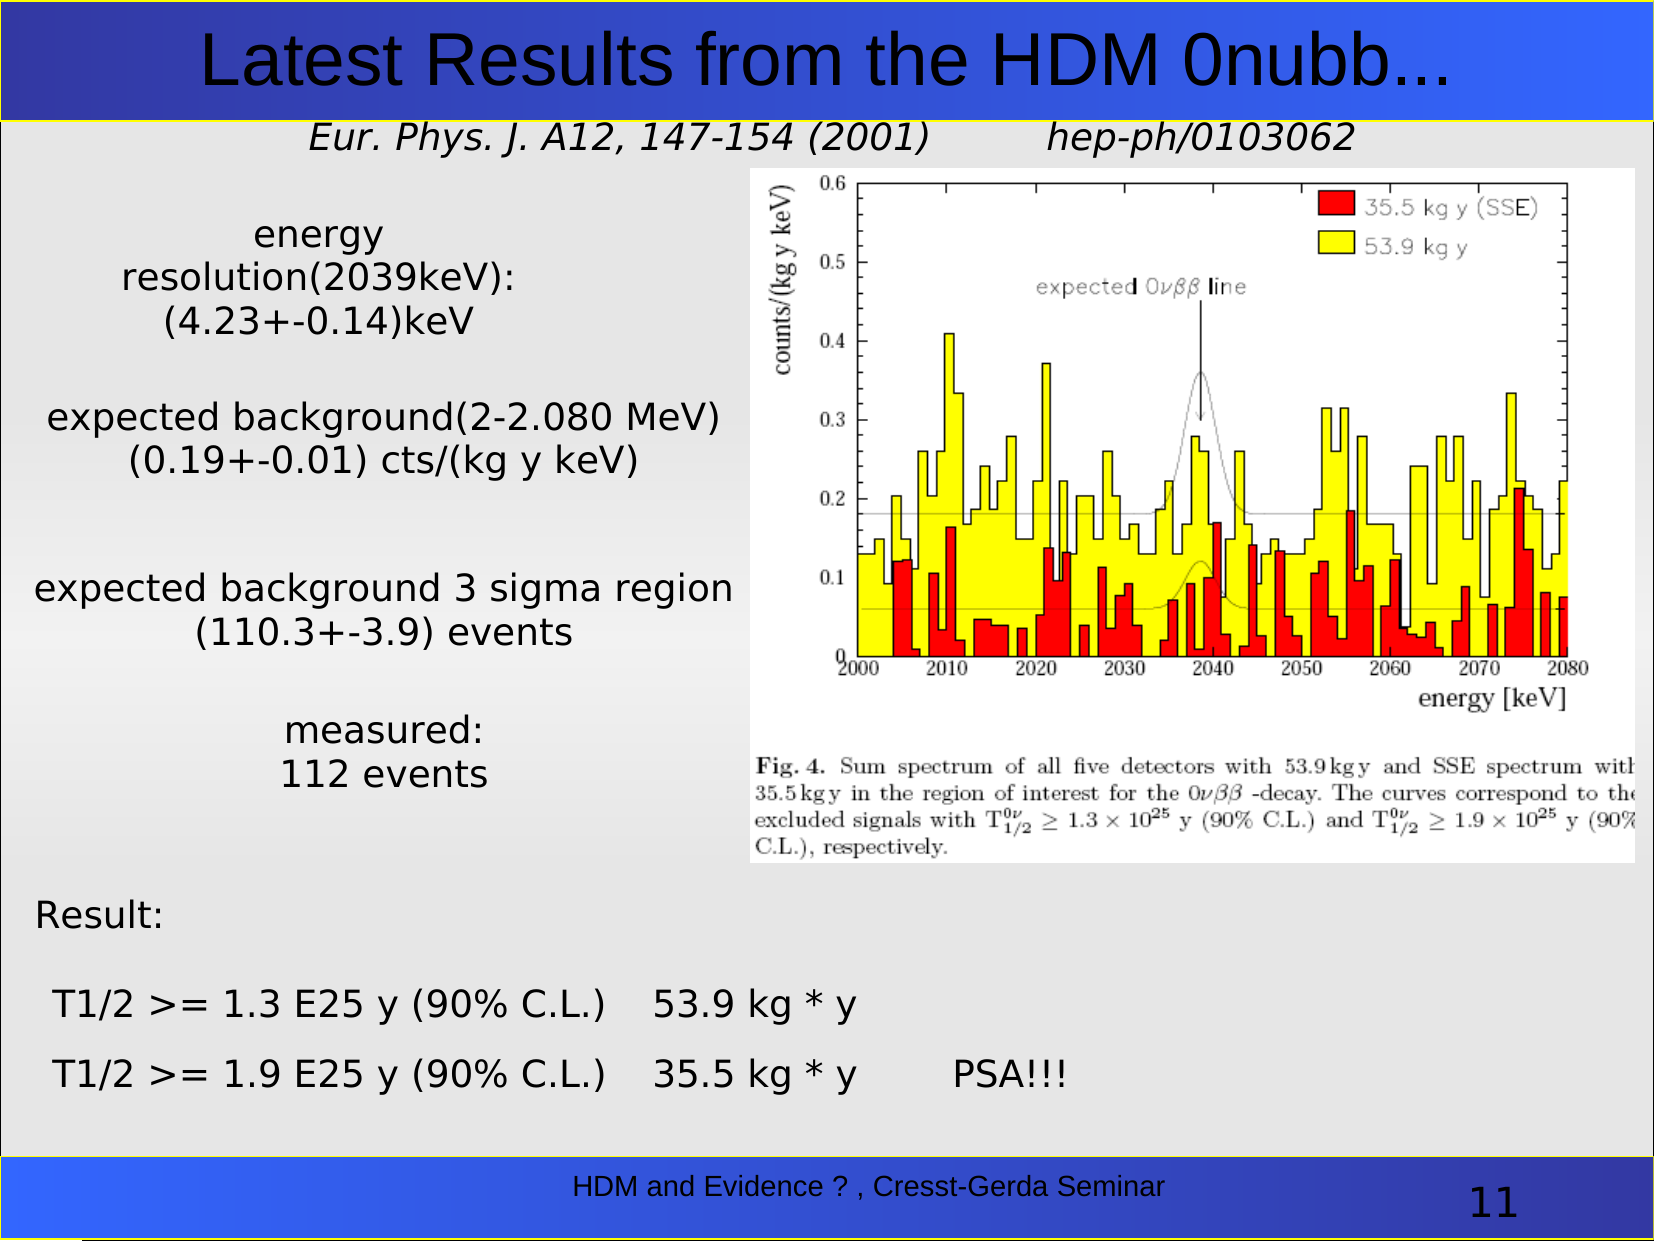

# Latest Results from the HDM 0nubb...
 Eur. Phys. J. A12, 147-154 (2001)		hep-ph/0103062
energy resolution(2039keV):
(4.23+-0.14)keV
expected background(2-2.080 MeV)
(0.19+-0.01) cts/(kg y keV)
expected background 3 sigma region
(110.3+-3.9) events
measured:
112 events
Result:
T1/2 >= 1.3 E25 y (90% C.L.)	53.9 kg * y
T1/2 >= 1.9 E25 y (90% C.L.)	35.5 kg * y 		PSA!!!
11